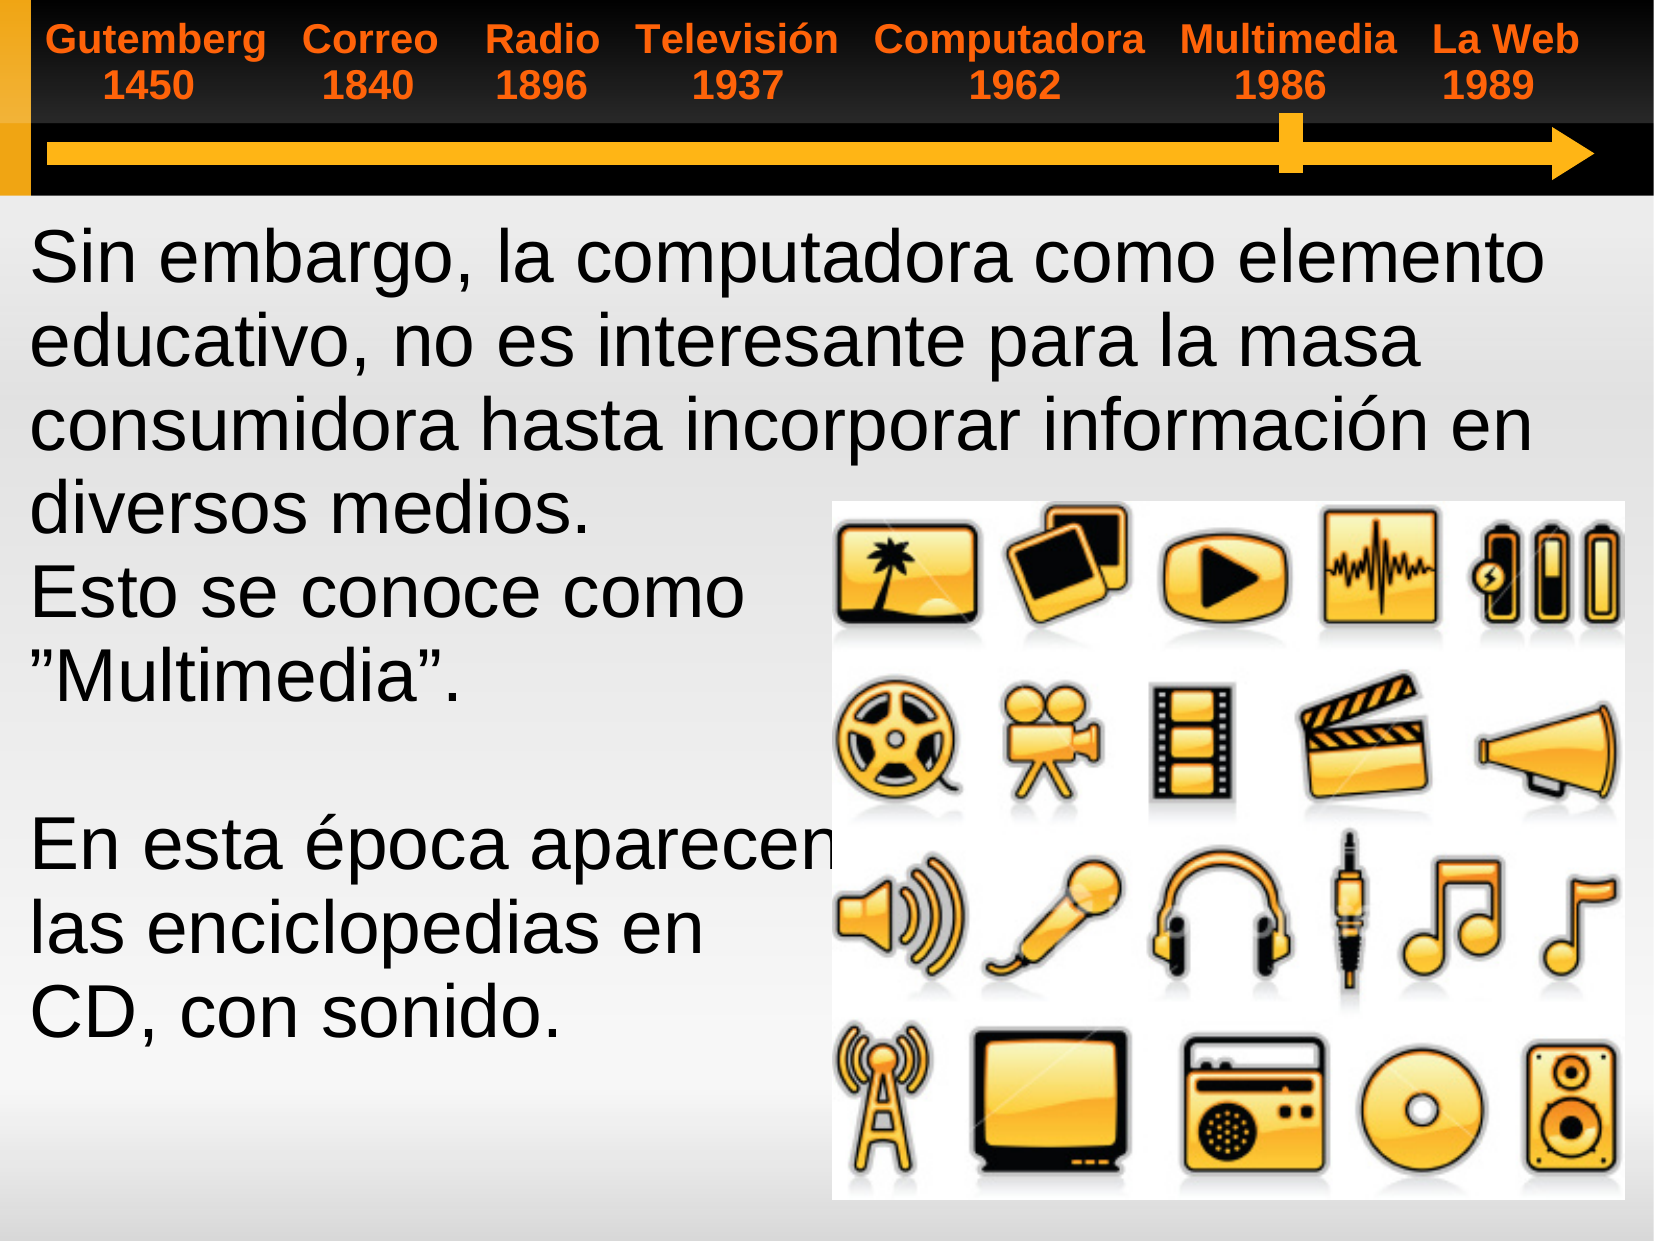

# Gutemberg Correo Radio Televisión Computadora Multimedia La Web 1450 1840 1896 1937 1962 1986 1989
Sin embargo, la computadora como elemento educativo, no es interesante para la masa consumidora hasta incorporar información en diversos medios.
Esto se conoce como
”Multimedia”.
En esta época aparecen
las enciclopedias en
CD, con sonido.